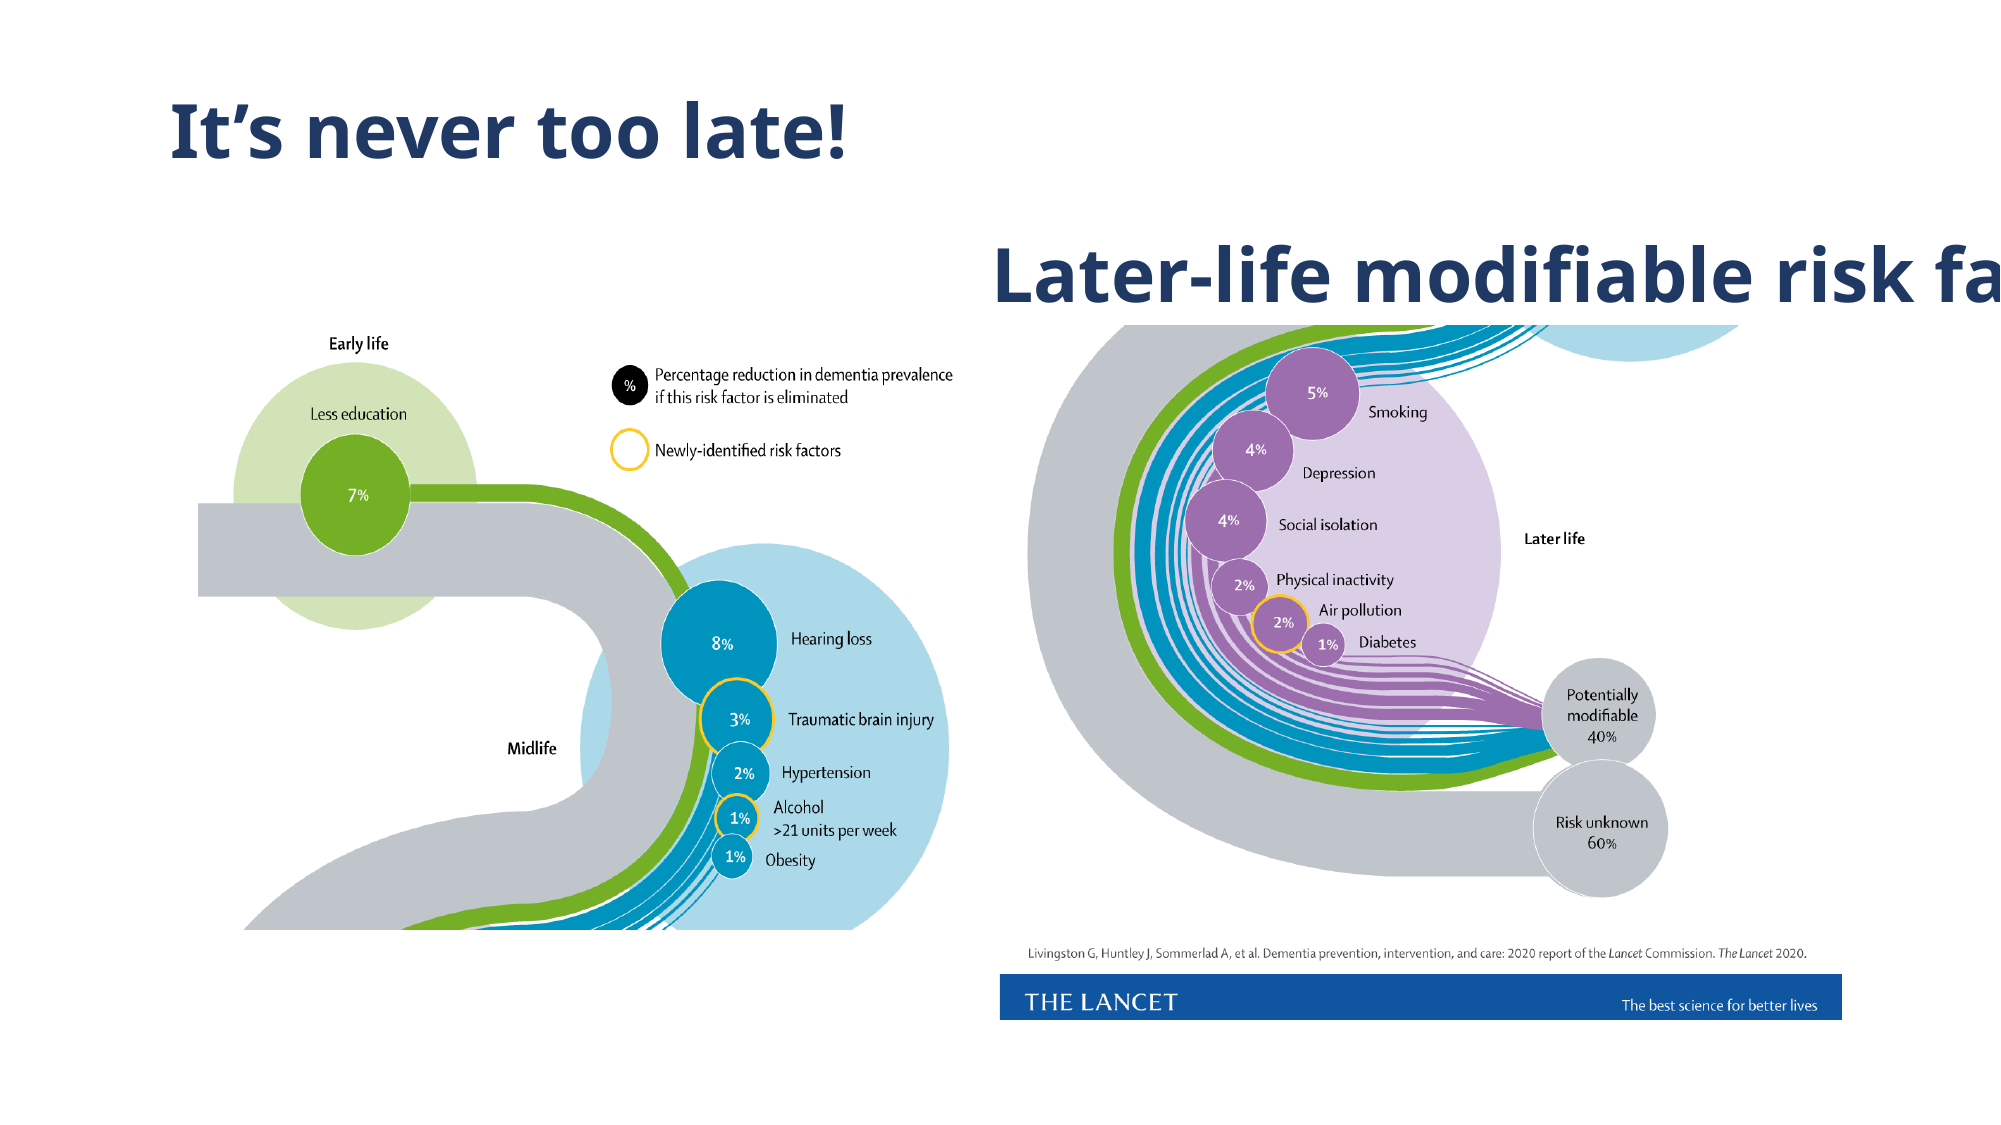

It’s never too late!
Later-life modifiable risk factors